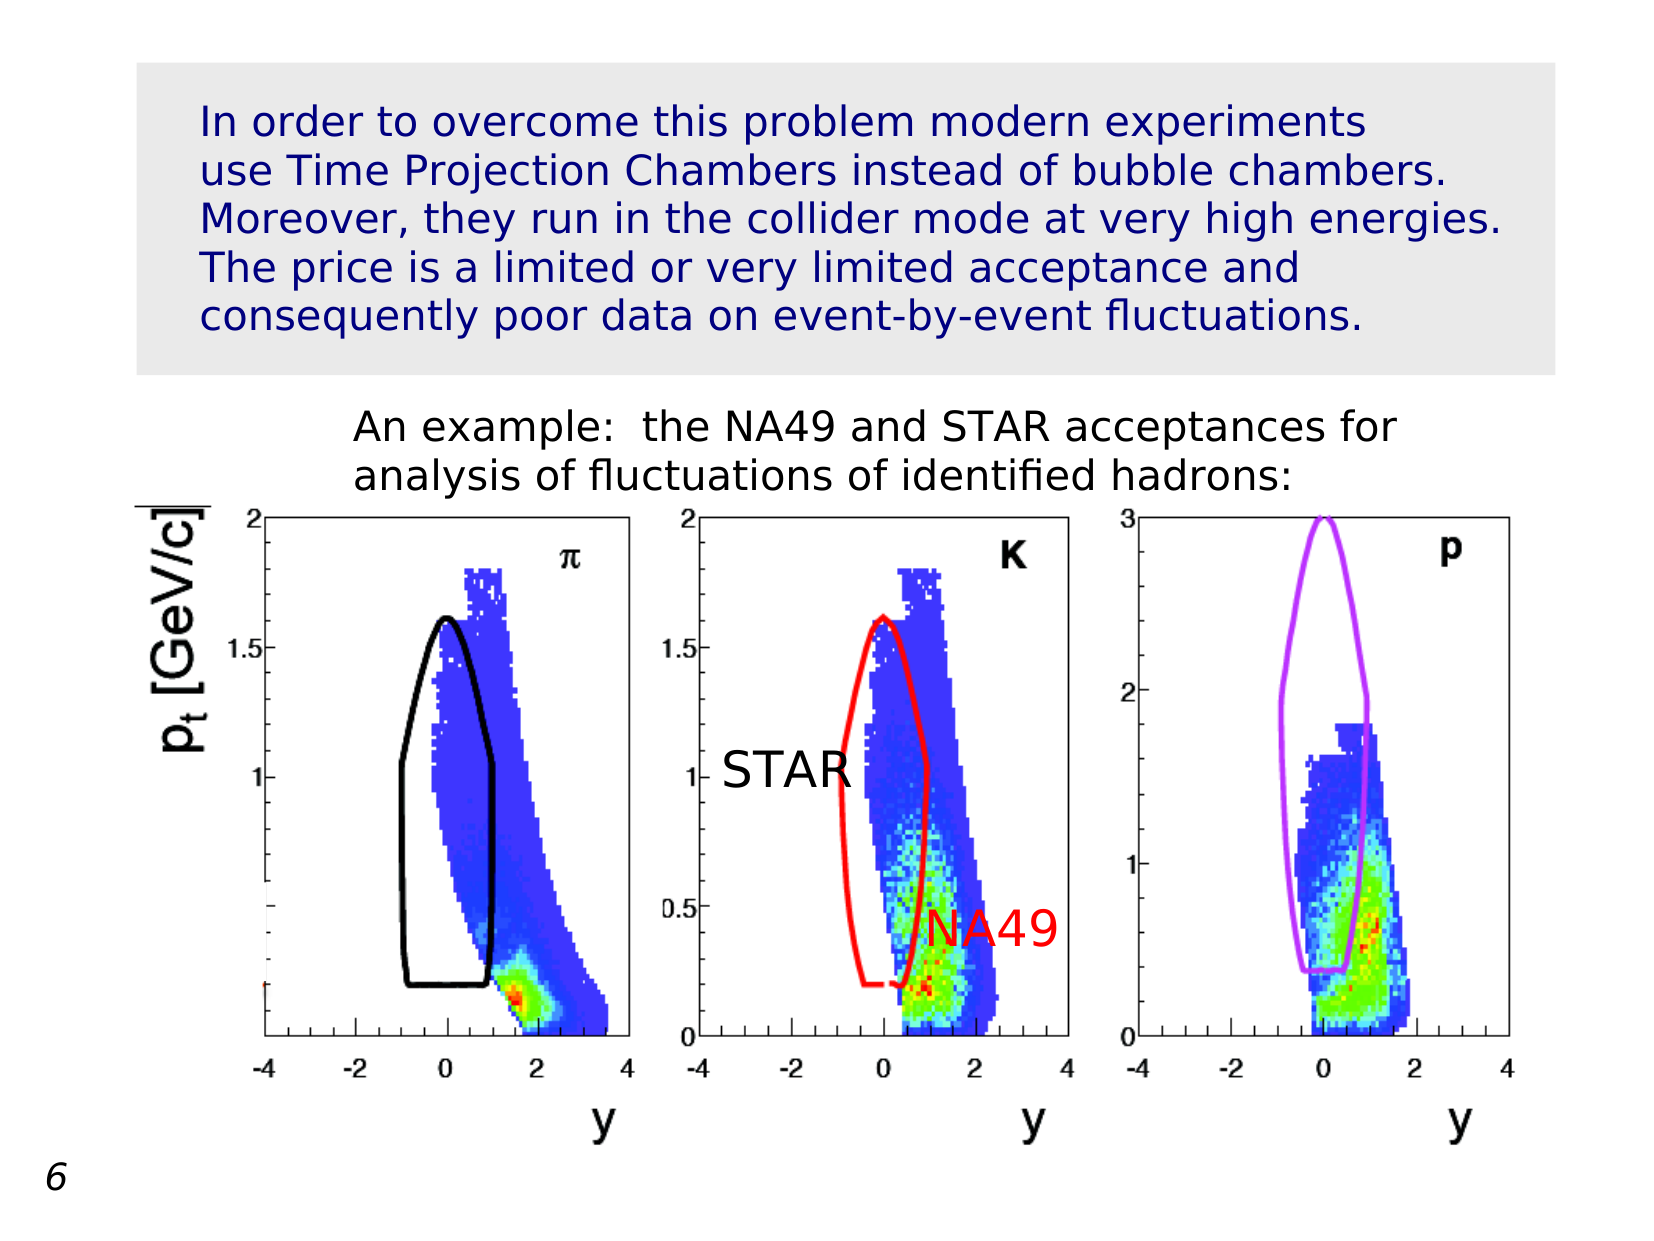

In order to overcome this problem modern experiments
use Time Projection Chambers instead of bubble chambers.
Moreover, they run in the collider mode at very high energies.
The price is a limited or very limited acceptance and
consequently poor data on event-by-event fluctuations.
An example: the NA49 and STAR acceptances for
analysis of fluctuations of identified hadrons:
STAR
NA49